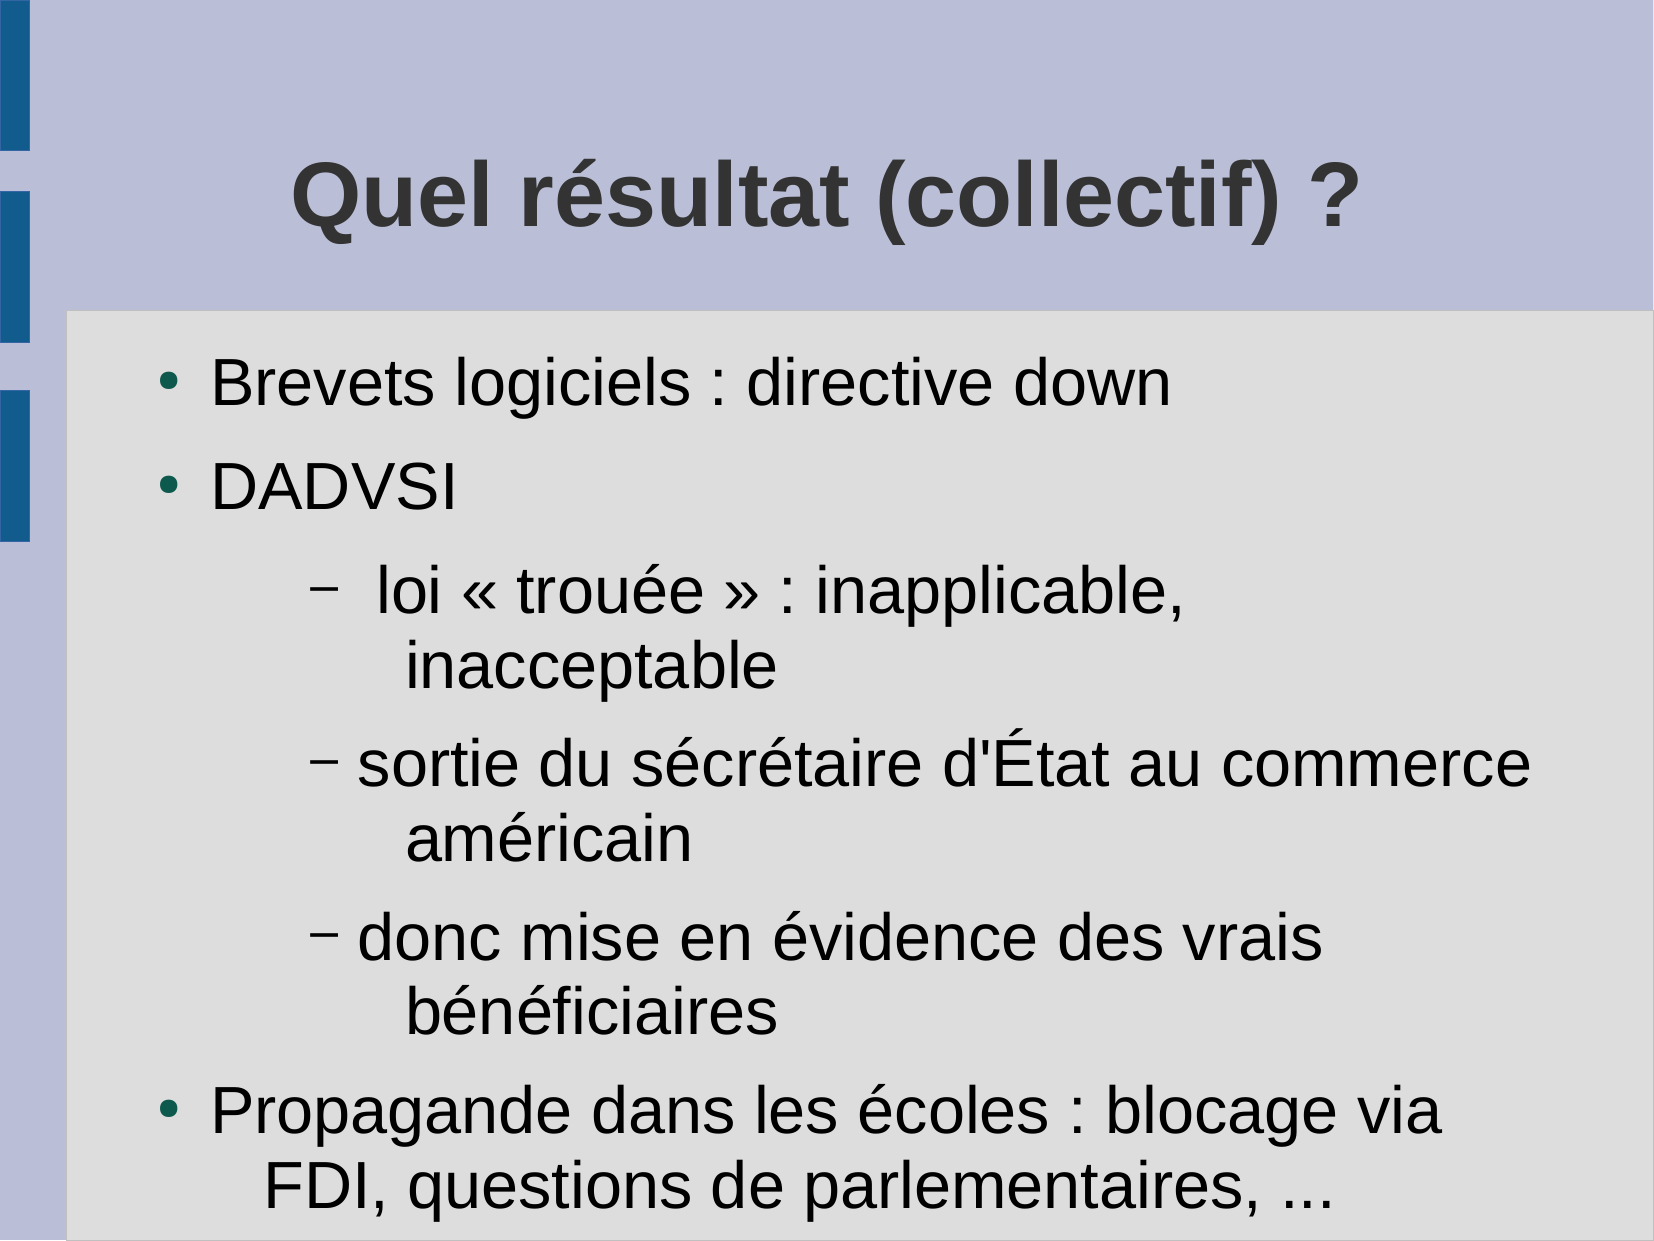

# Quel résultat (collectif) ?
Brevets logiciels : directive down
DADVSI
 loi « trouée » : inapplicable, inacceptable
sortie du sécrétaire d'État au commerce américain
donc mise en évidence des vrais bénéficiaires
Propagande dans les écoles : blocage via FDI, questions de parlementaires, ...
Vente liée : réunion à la DGCCRF, action UFC